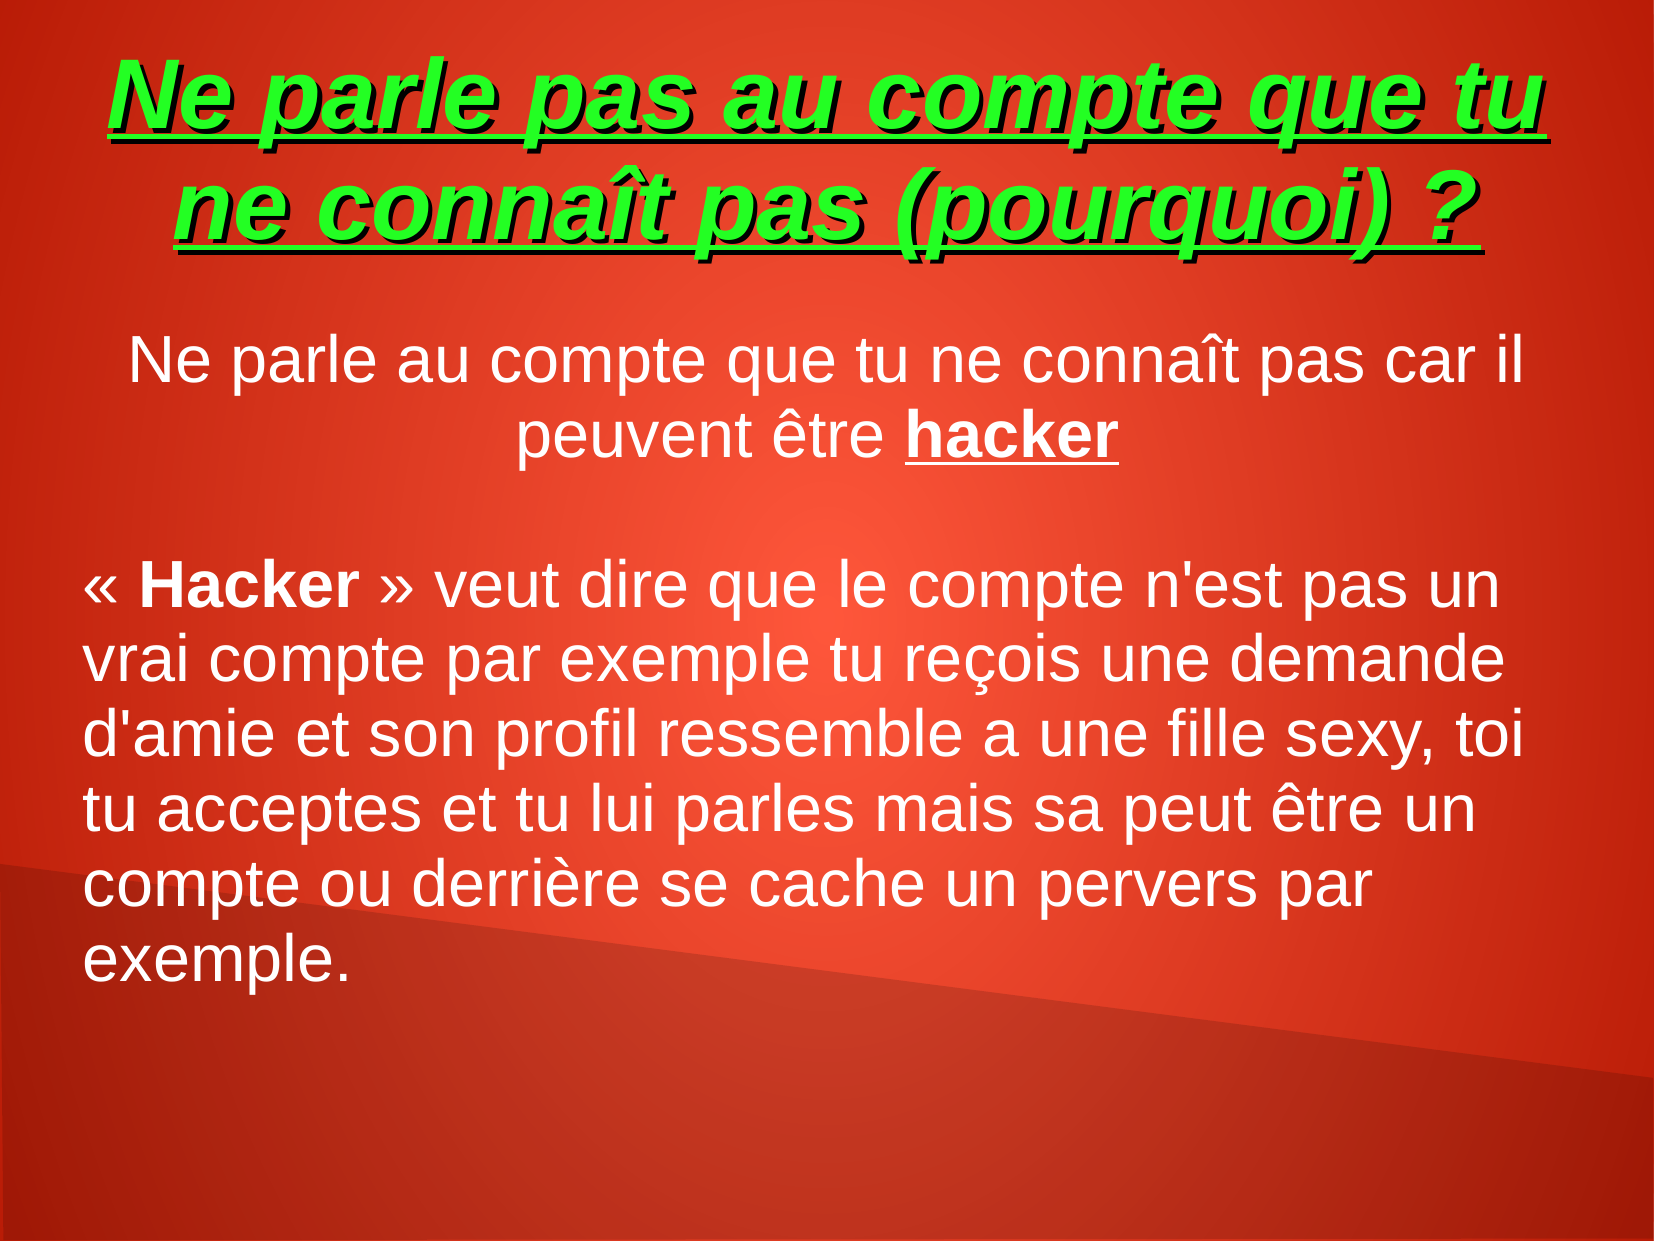

# Ne parle pas au compte que tu ne connaît pas (pourquoi) ?
Ne parle au compte que tu ne connaît pas car il peuvent être hacker
« Hacker » veut dire que le compte n'est pas un vrai compte par exemple tu reçois une demande d'amie et son profil ressemble a une fille sexy, toi tu acceptes et tu lui parles mais sa peut être un compte ou derrière se cache un pervers par exemple.